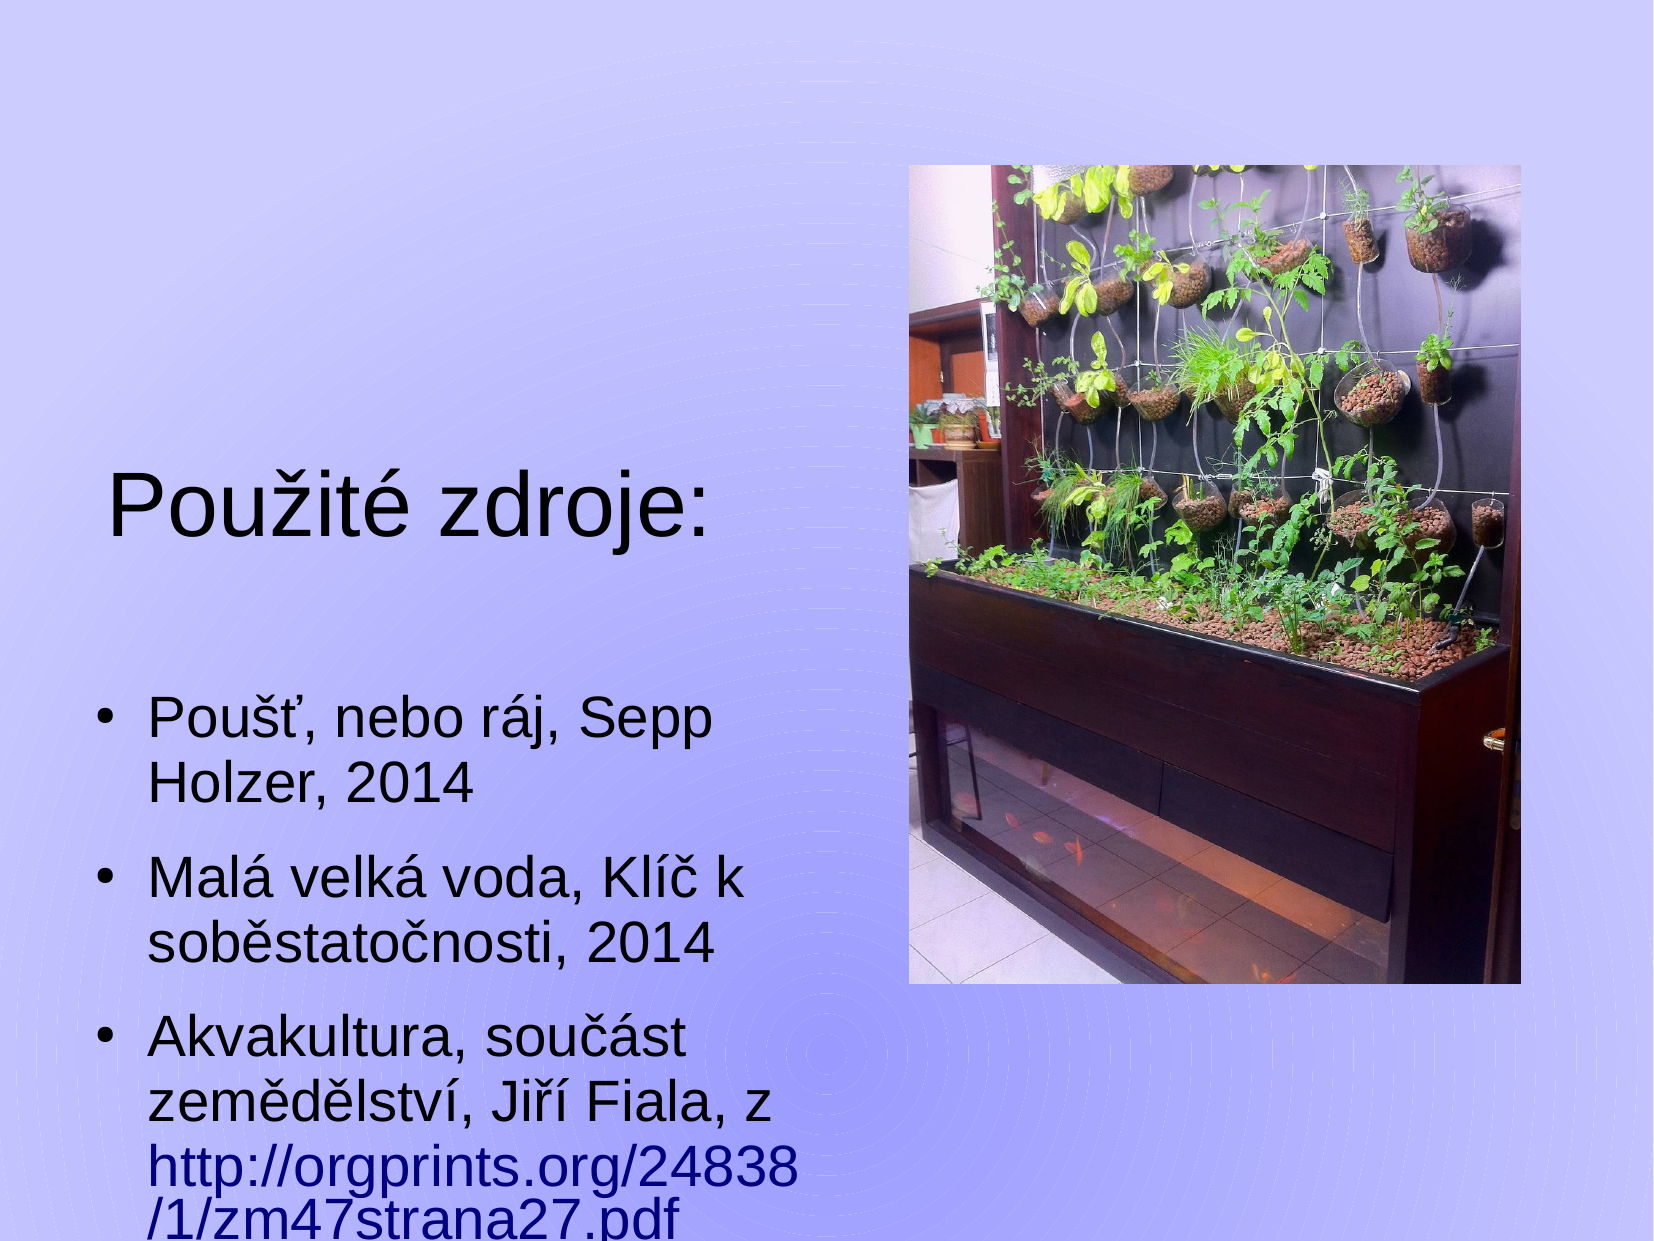

# Použité zdroje:
Poušť, nebo ráj, Sepp Holzer, 2014
Malá velká voda, Klíč k soběstatočnosti, 2014
Akvakultura, součást zemědělství, Jiří Fiala, z http://orgprints.org/24838/1/zm47strana27.pdf